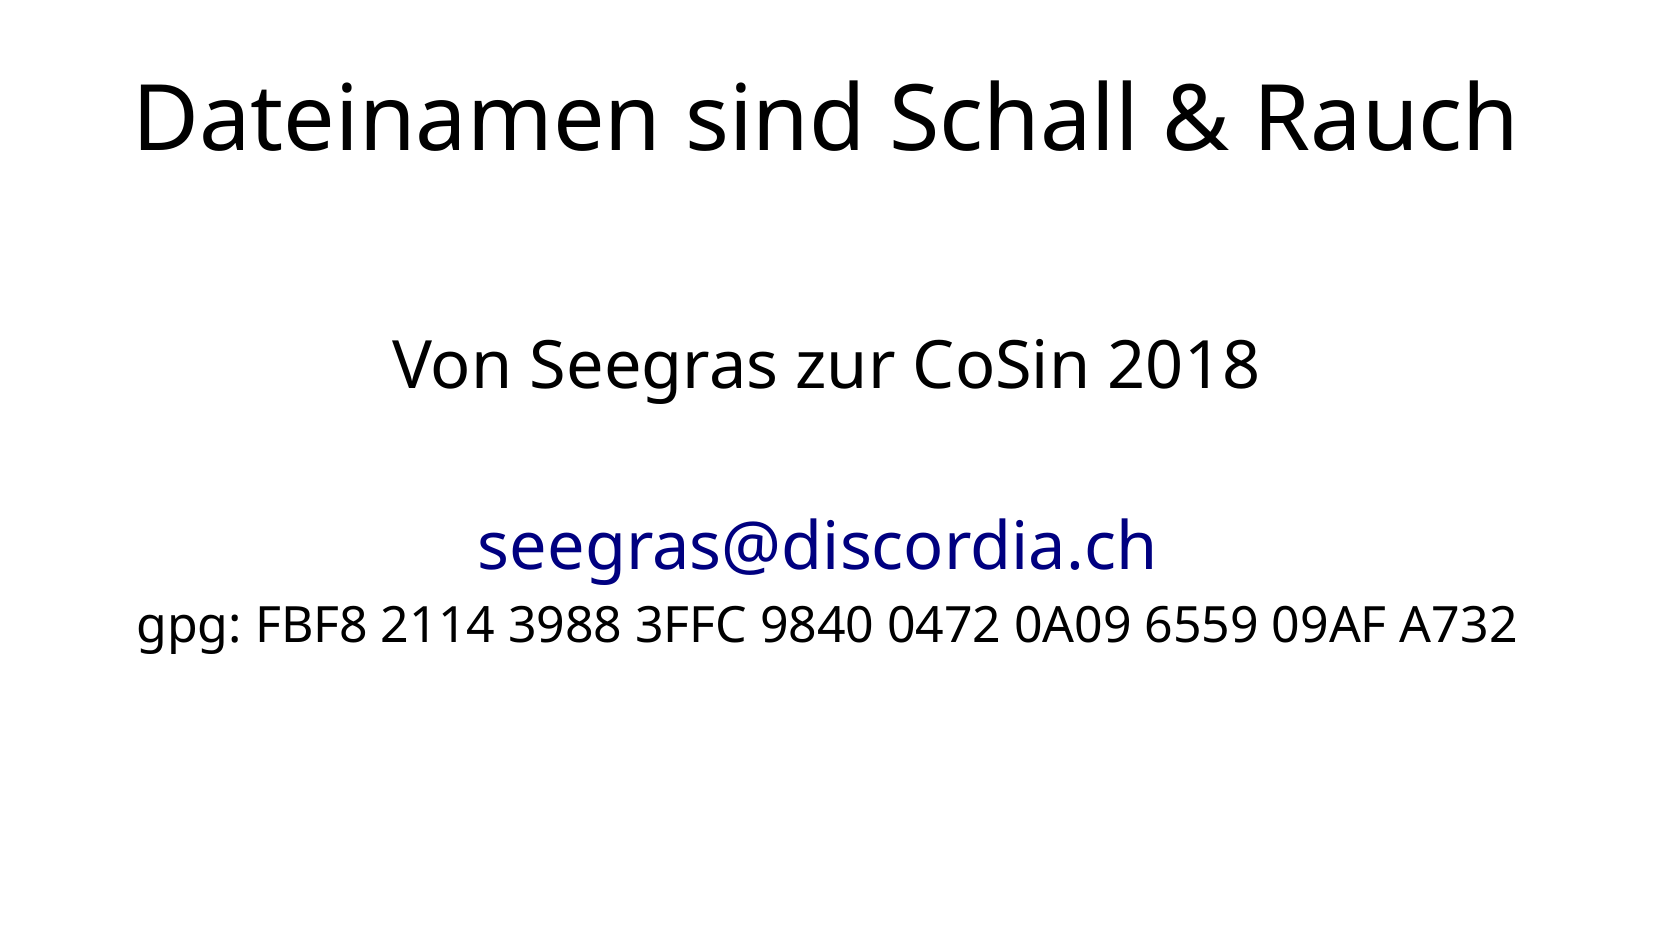

# Dateinamen sind Schall & Rauch
Von Seegras zur CoSin 2018
seegras@discordia.ch
gpg: FBF8 2114 3988 3FFC 9840 0472 0A09 6559 09AF A732